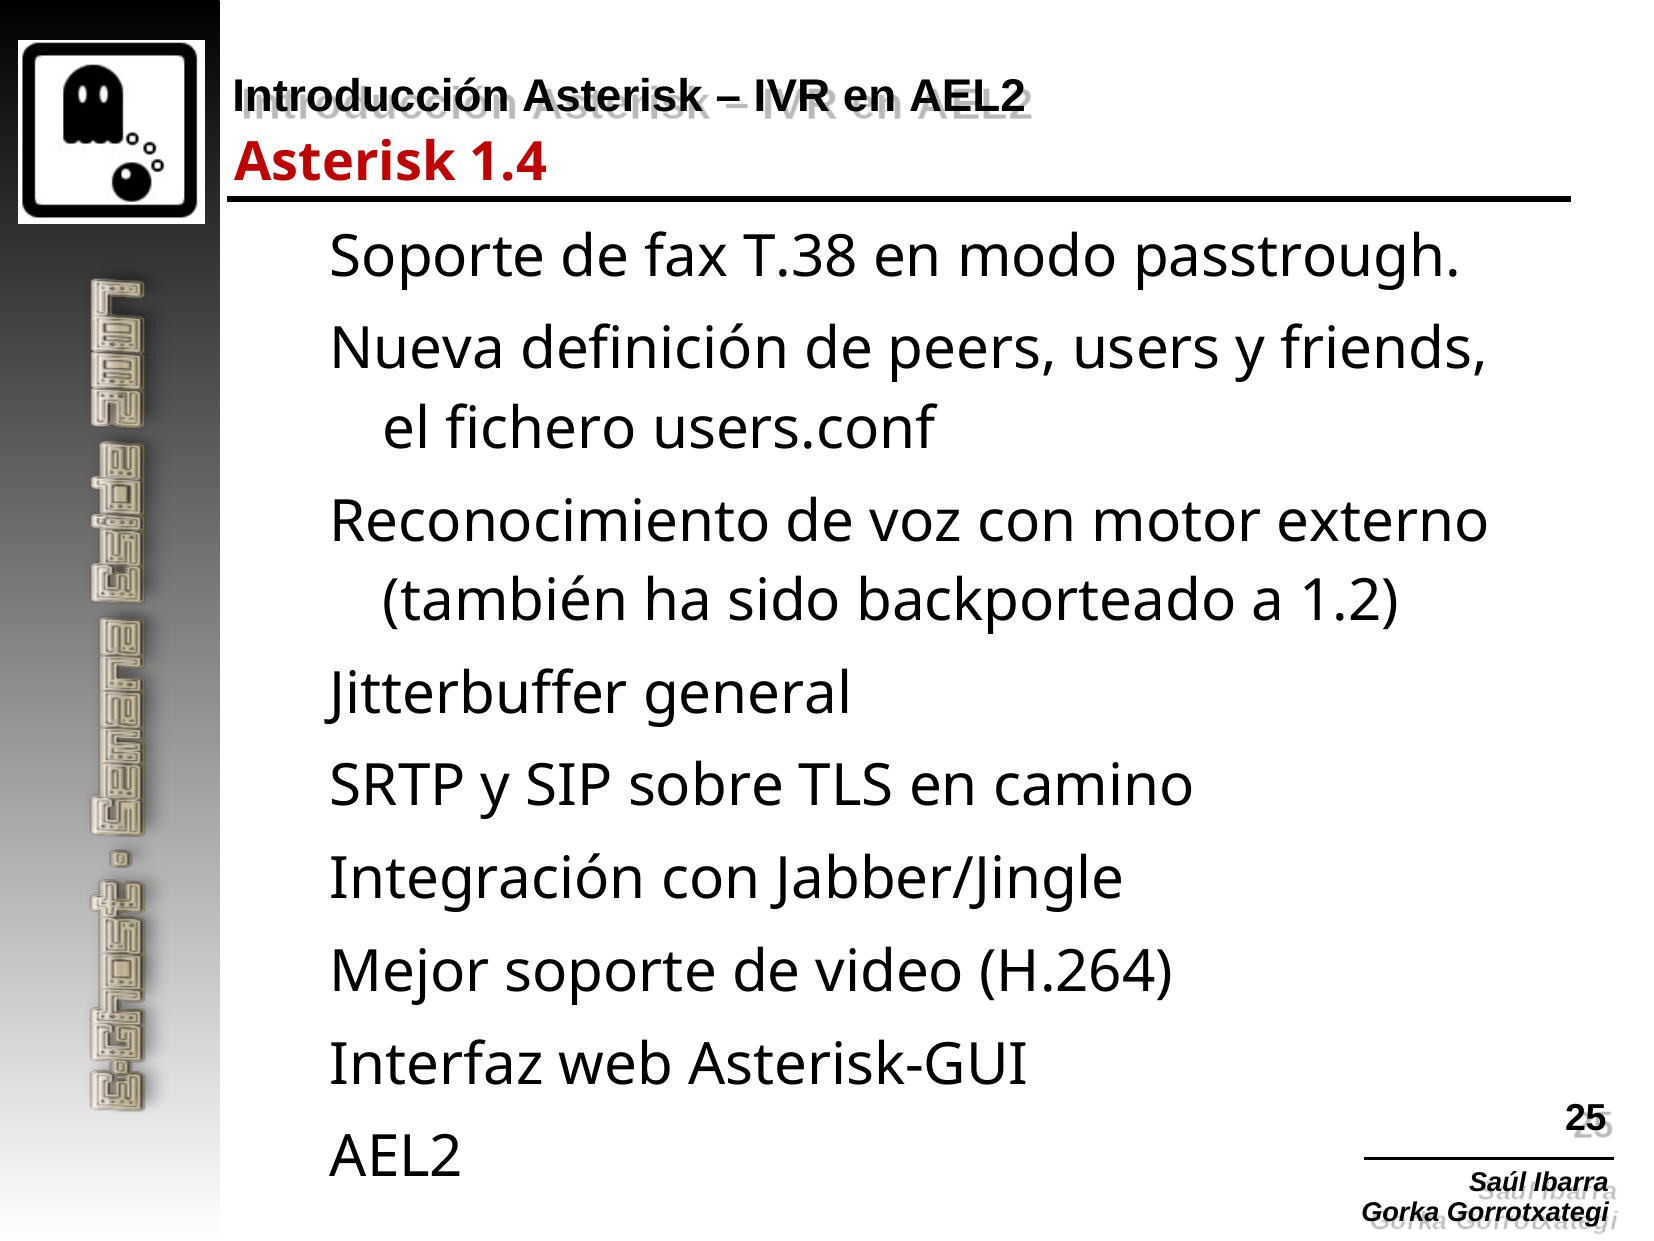

# Asterisk 1.4
Soporte de fax T.38 en modo passtrough.
Nueva definición de peers, users y friends, el fichero users.conf
Reconocimiento de voz con motor externo (también ha sido backporteado a 1.2)
Jitterbuffer general
SRTP y SIP sobre TLS en camino
Integración con Jabber/Jingle
Mejor soporte de video (H.264)
Interfaz web Asterisk-GUI
AEL2